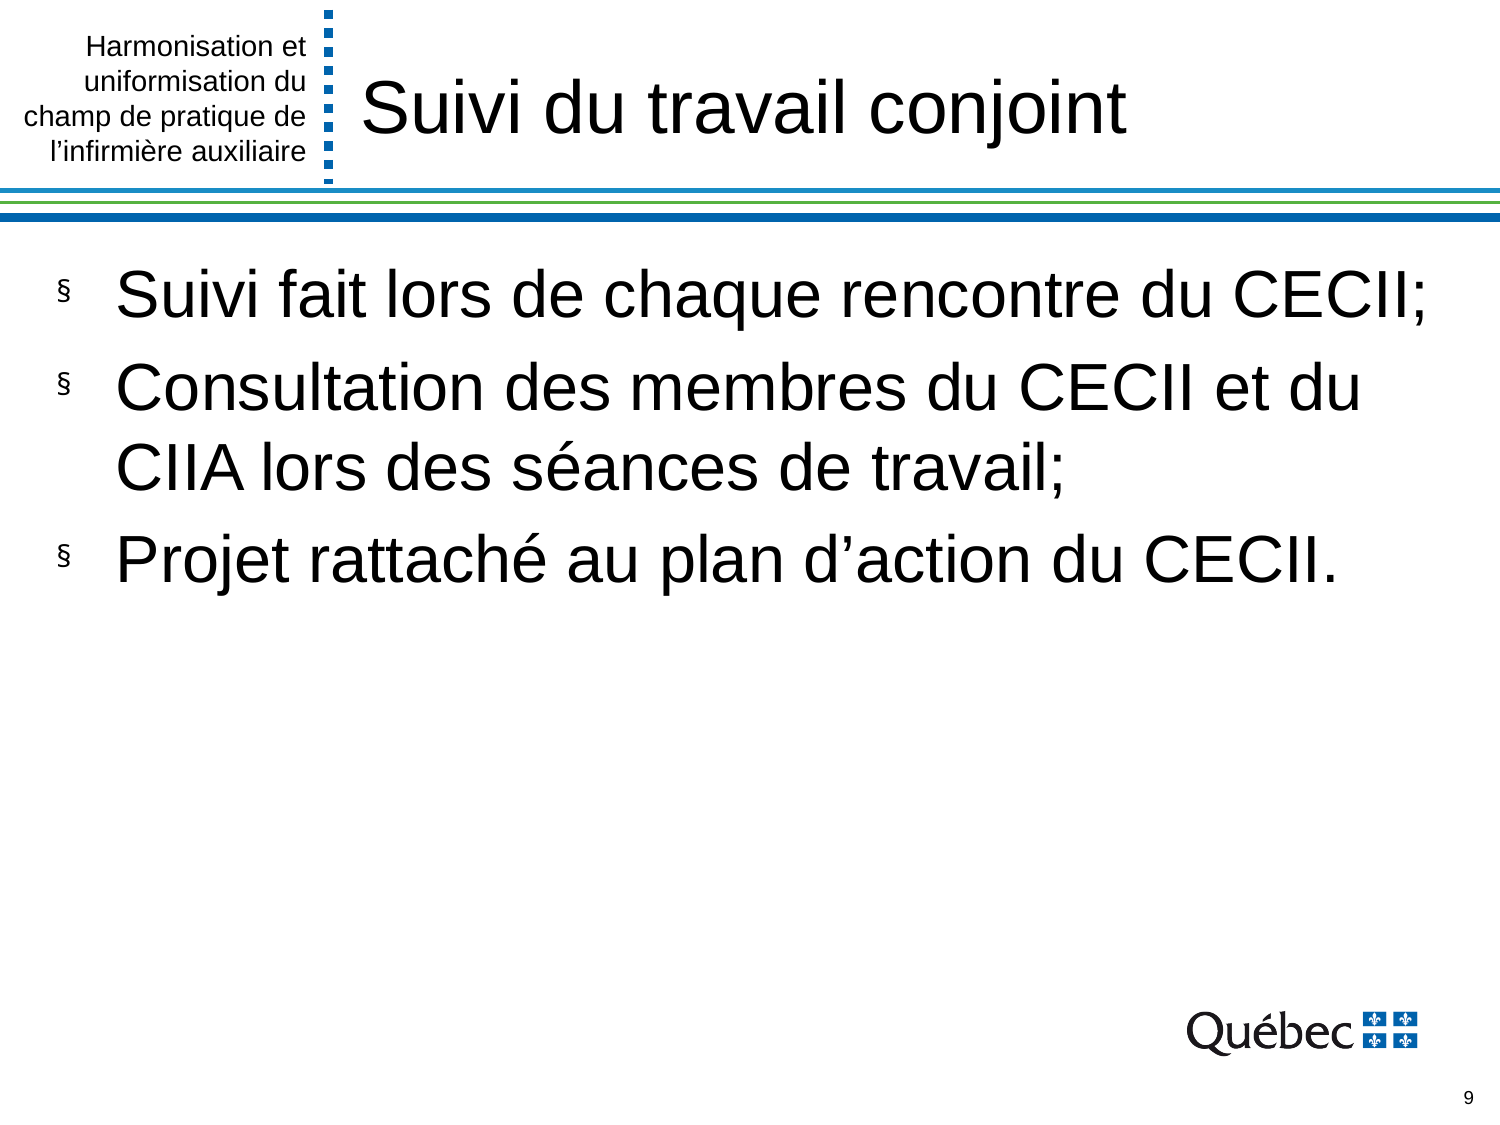

Harmonisation et uniformisation du champ de pratique de l’infirmière auxiliaire
Suivi du travail conjoint
Suivi fait lors de chaque rencontre du CECII;
Consultation des membres du CECII et du CIIA lors des séances de travail;
Projet rattaché au plan d’action du CECII.